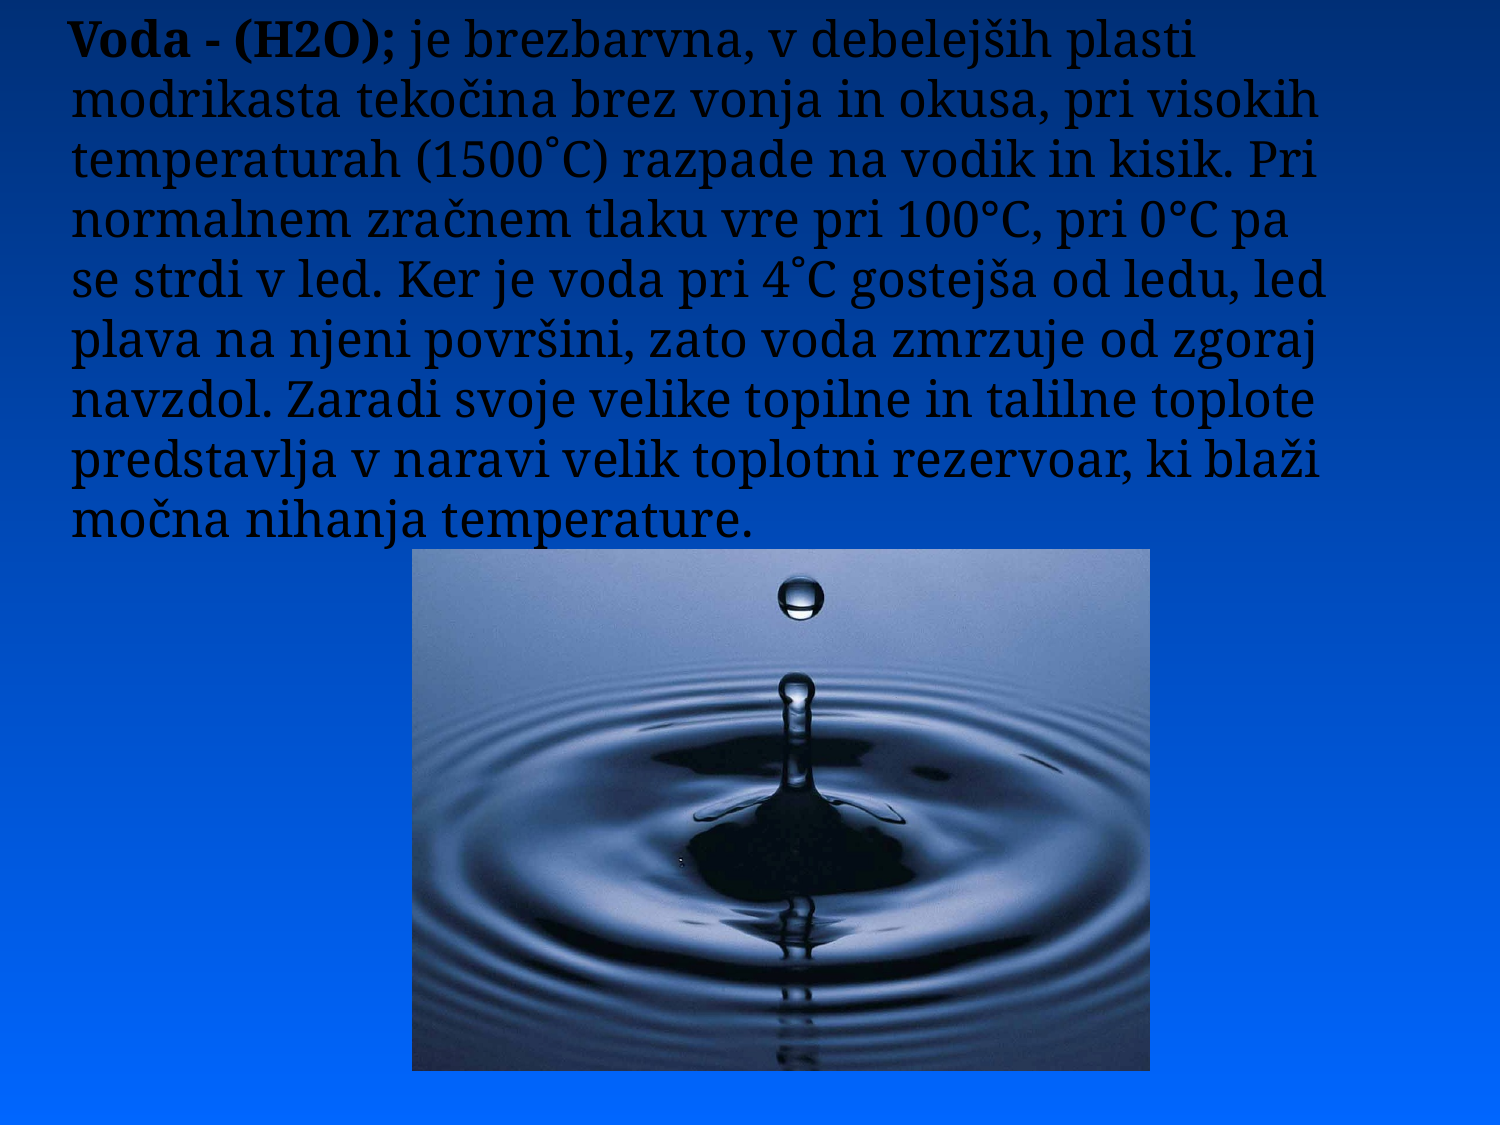

# Voda - (H2O); je brezbarvna, v debelejših plasti modrikasta tekočina brez vonja in okusa, pri visokih temperaturah (1500˚C) razpade na vodik in kisik. Pri normalnem zračnem tlaku vre pri 100°C, pri 0°C pa se strdi v led. Ker je voda pri 4˚C gostejša od ledu, led plava na njeni površini, zato voda zmrzuje od zgoraj navzdol. Zaradi svoje velike topilne in talilne toplote predstavlja v naravi velik toplotni rezervoar, ki blaži močna nihanja temperature.